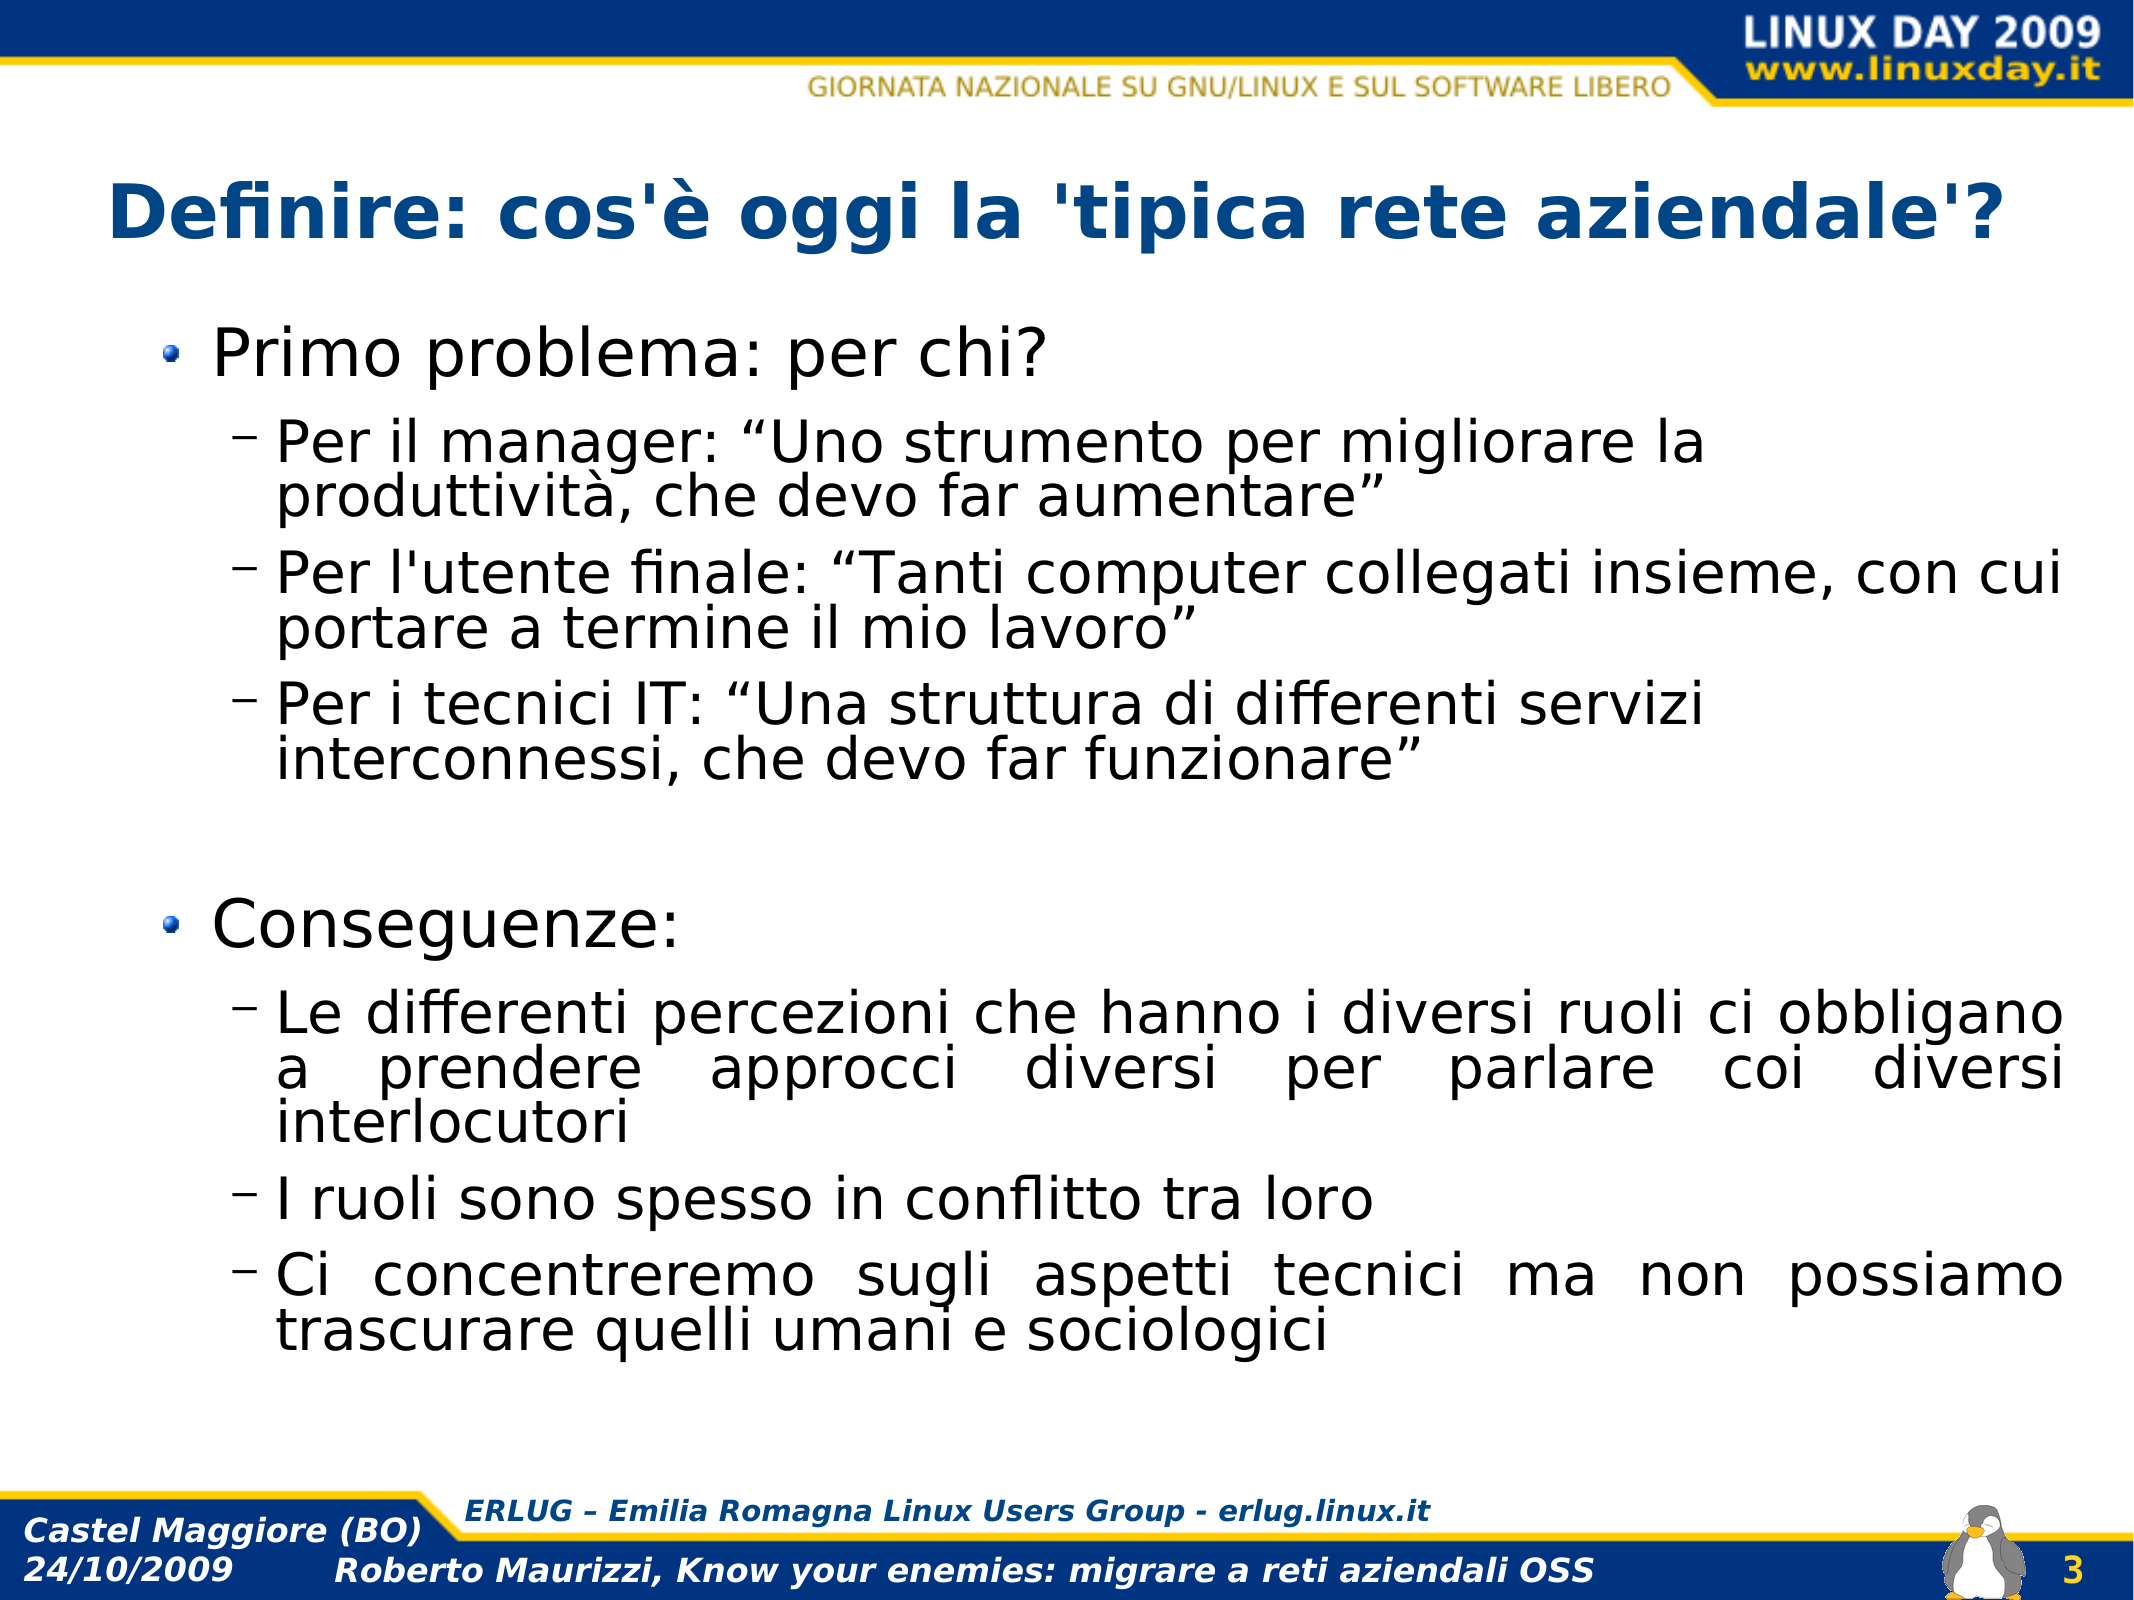

# Definire: cos'è oggi la 'tipica rete aziendale'?
Primo problema: per chi?
Per il manager: “Uno strumento per migliorare la produttività, che devo far aumentare”
Per l'utente finale: “Tanti computer collegati insieme, con cui portare a termine il mio lavoro”
Per i tecnici IT: “Una struttura di differenti servizi interconnessi, che devo far funzionare”
Conseguenze:
Le differenti percezioni che hanno i diversi ruoli ci obbligano a prendere approcci diversi per parlare coi diversi interlocutori
I ruoli sono spesso in conflitto tra loro
Ci concentreremo sugli aspetti tecnici ma non possiamo trascurare quelli umani e sociologici